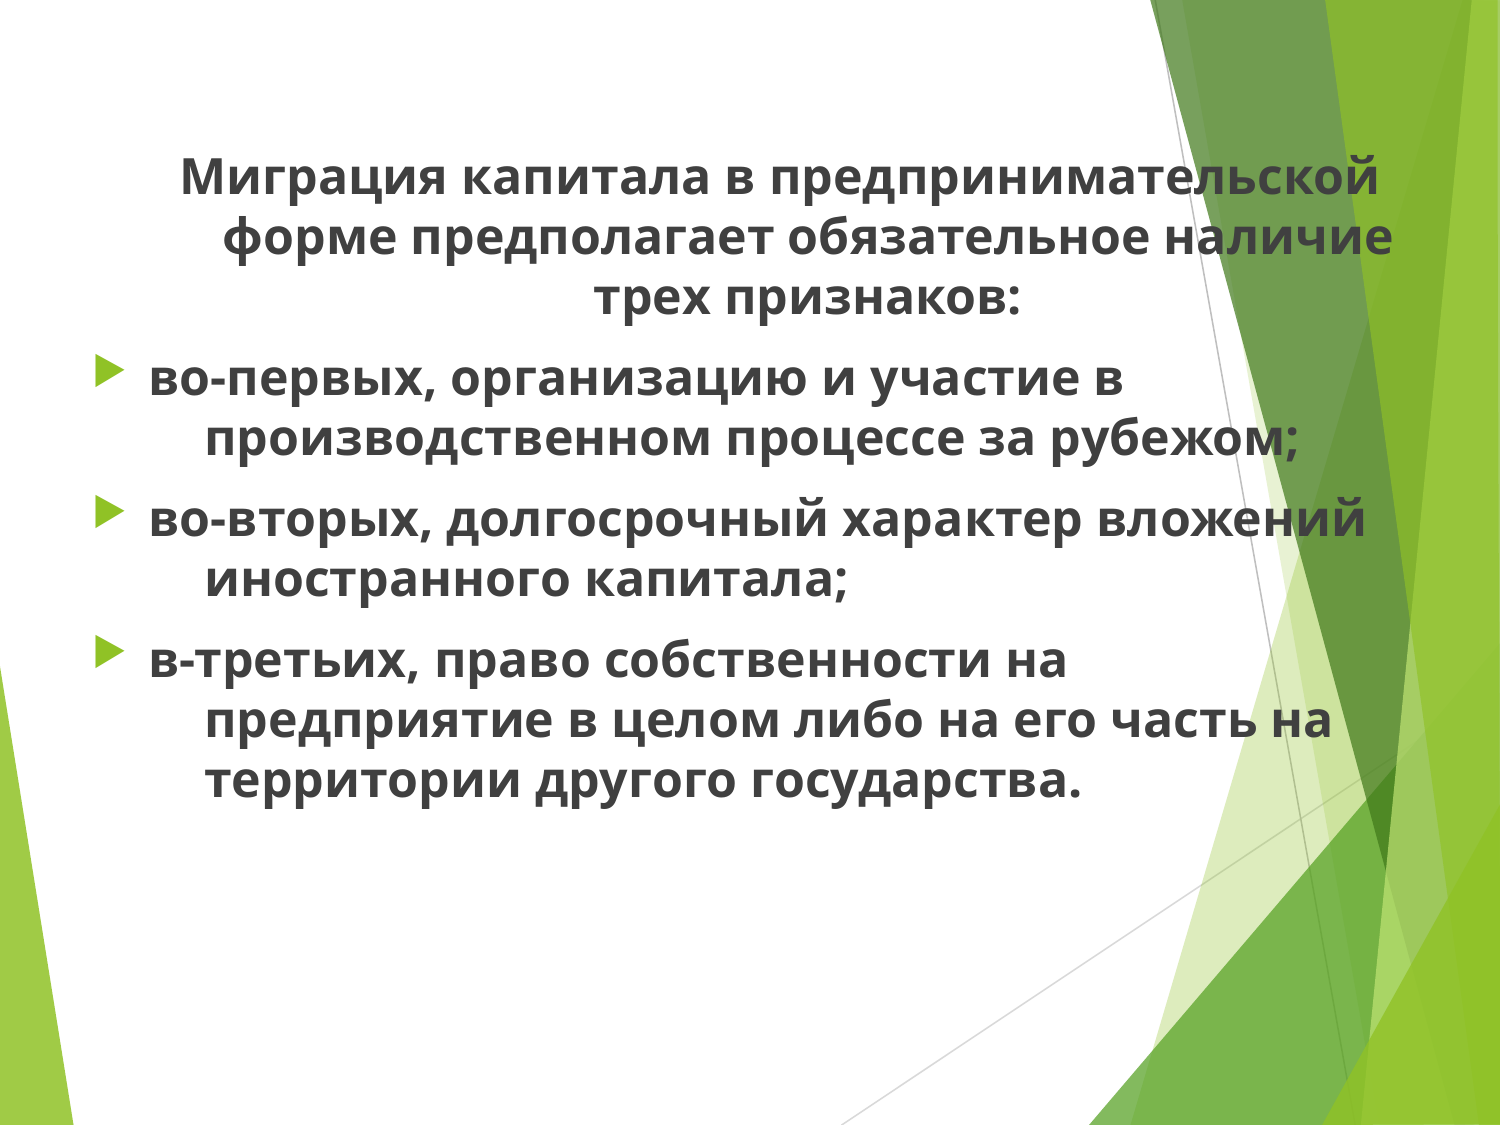

# Миграция капитала в предпринимательской форме предполагает обязательное наличие трех признаков:
во-первых, организацию и участие в производственном процессе за рубежом;
во-вторых, долгосрочный характер вложений иностранного капитала;
в-третьих, право собственности на предприятие в целом либо на его часть на территории другого государства.